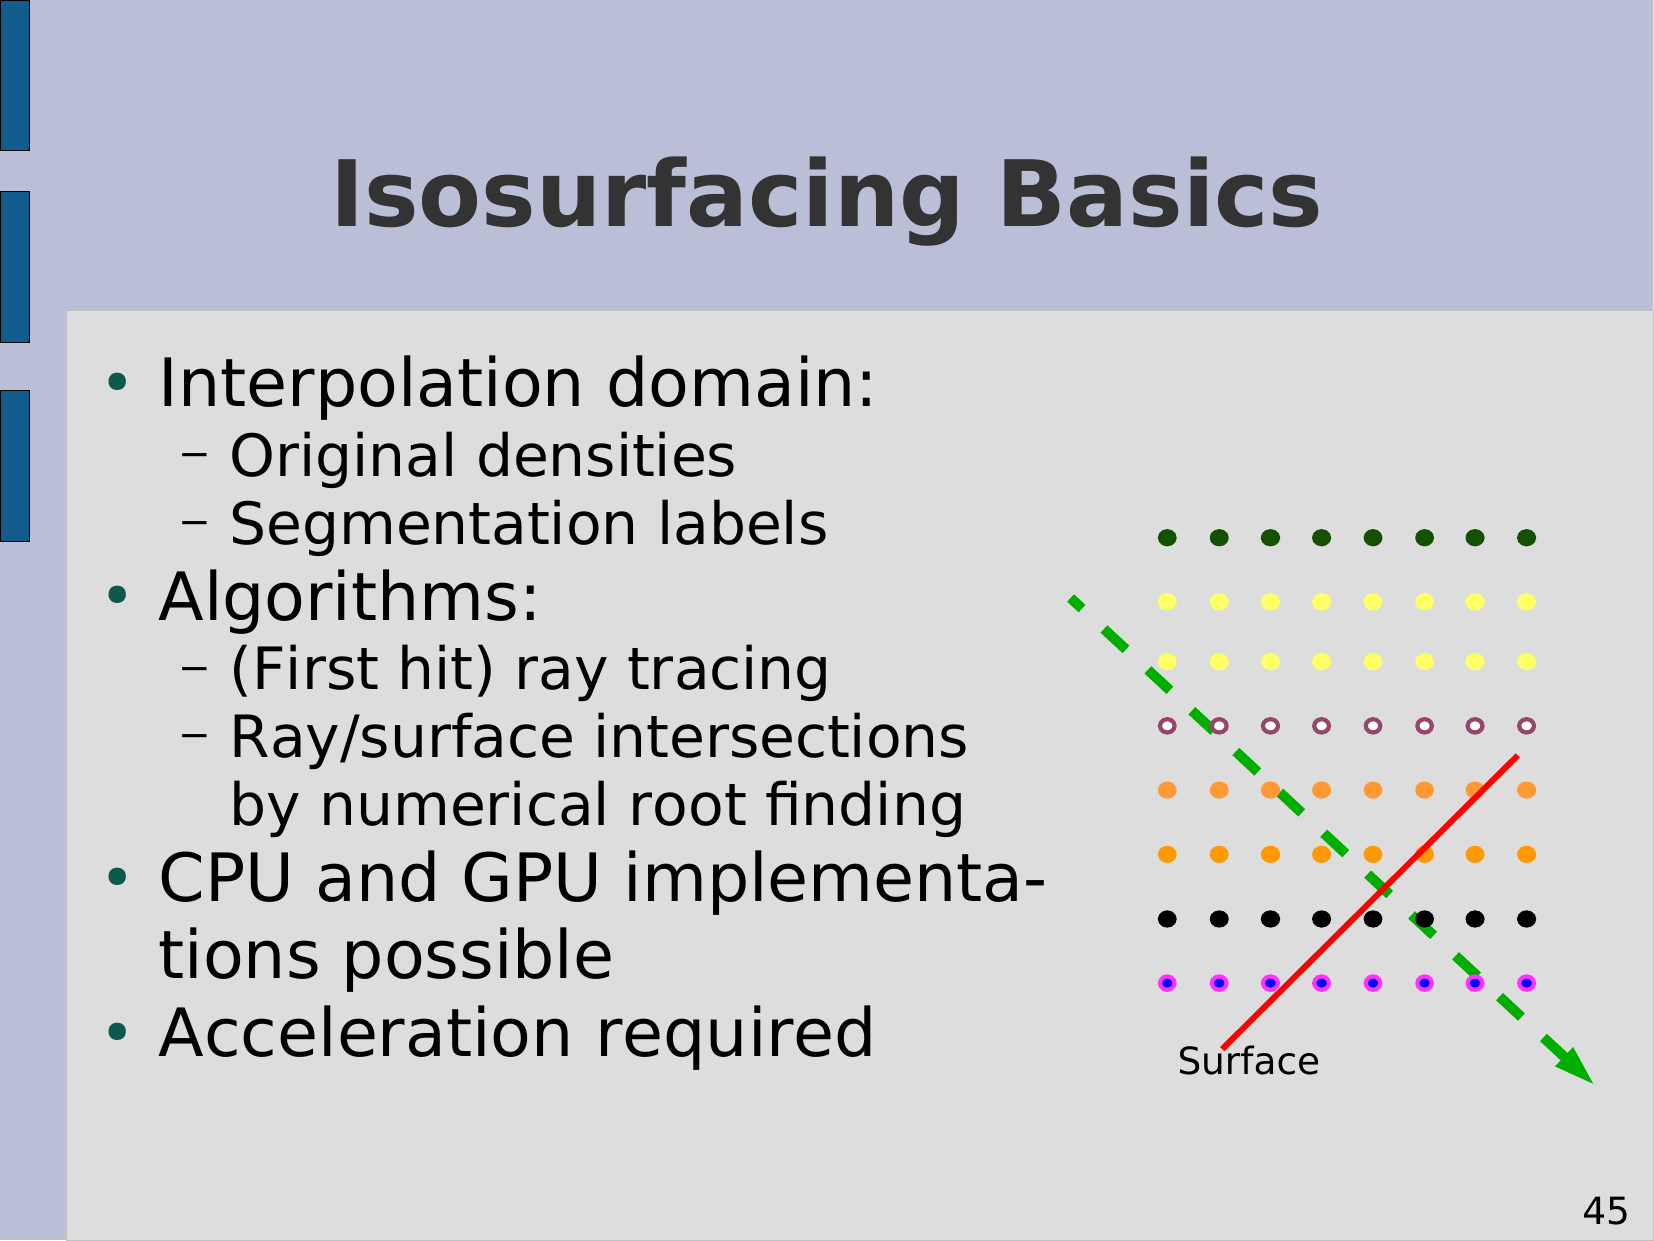

# Isosurfacing Basics
Interpolation domain:
Original densities
Segmentation labels
Algorithms:
(First hit) ray tracing
Ray/surface intersections									by numerical root finding
CPU and GPU implementa-							tions possible
Acceleration required
Surface